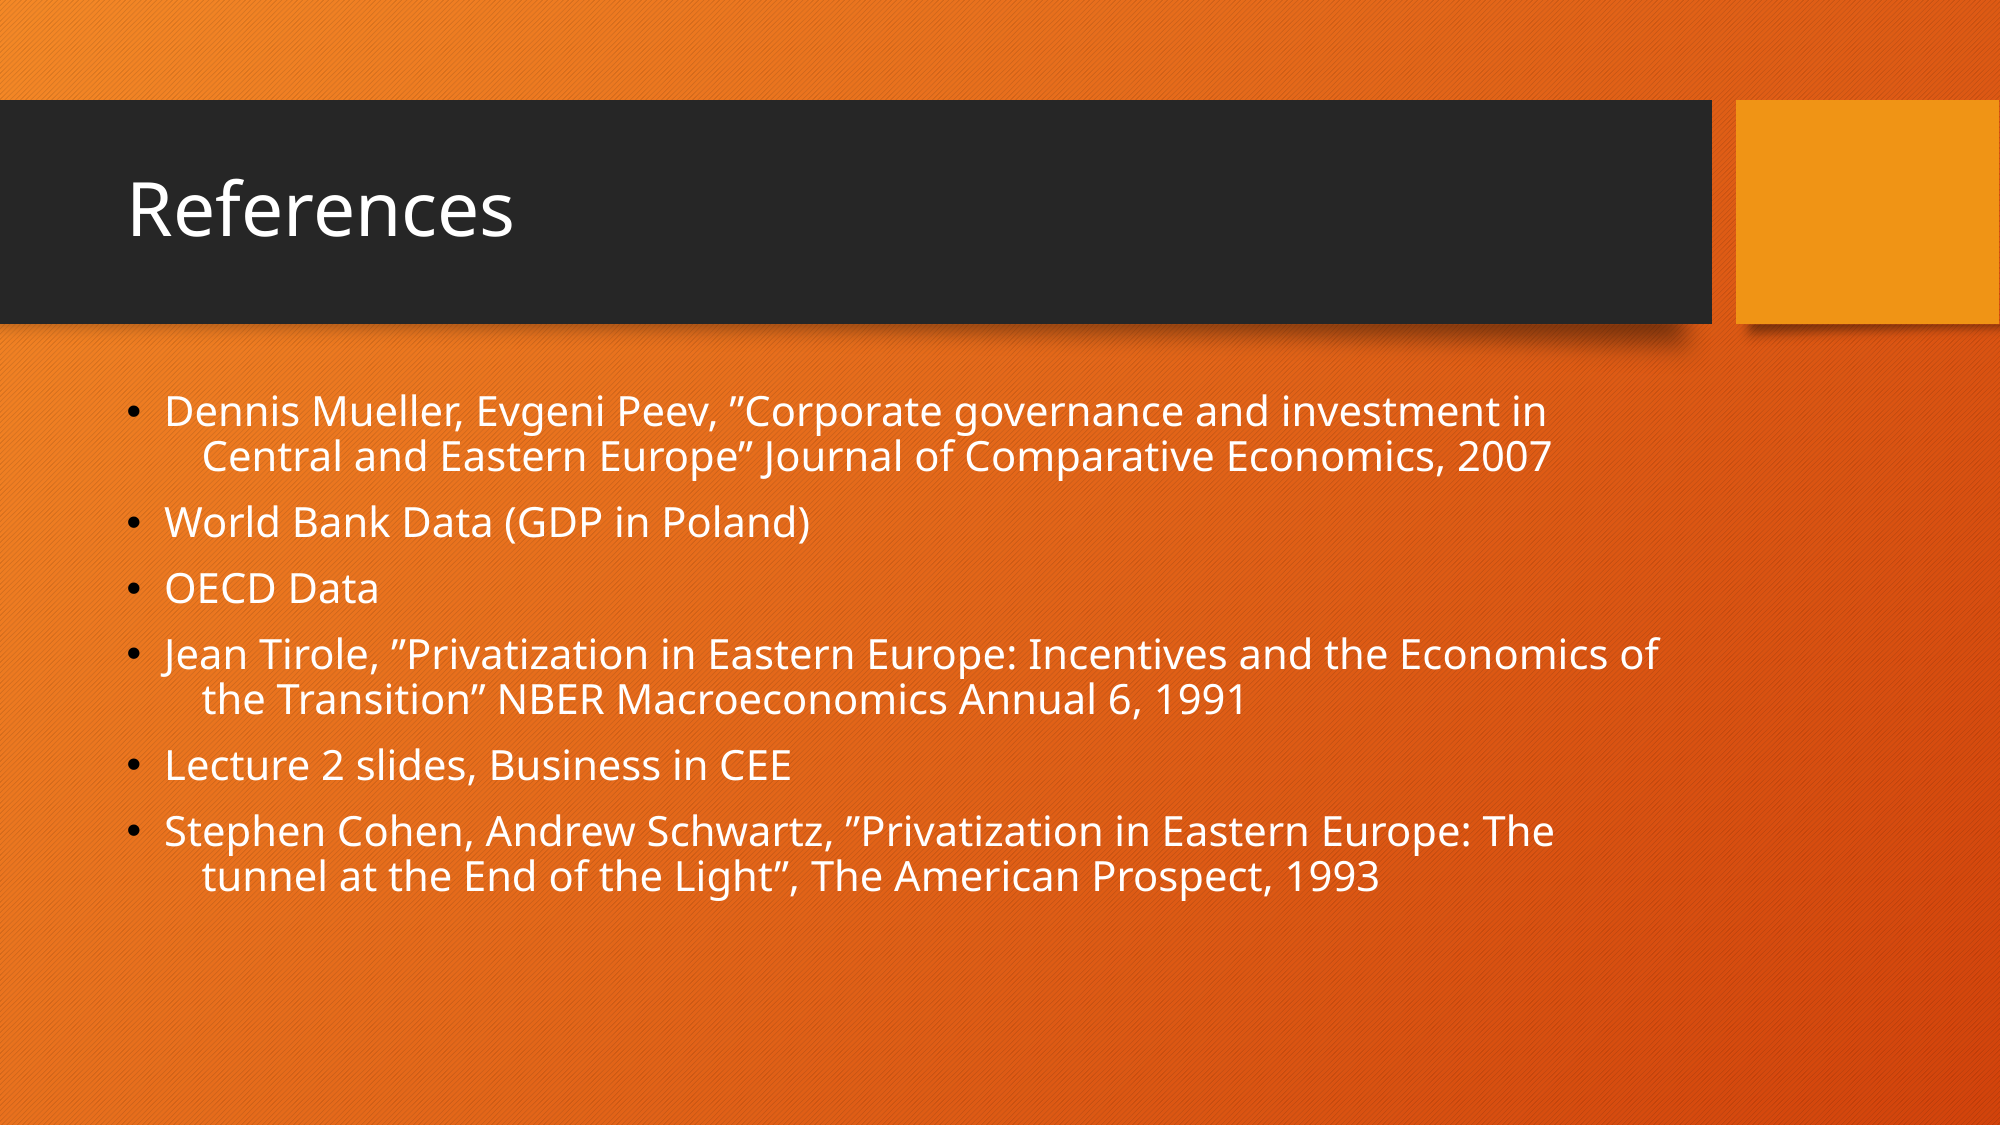

# References
Dennis Mueller, Evgeni Peev, ”Corporate governance and investment in Central and Eastern Europe” Journal of Comparative Economics, 2007
World Bank Data (GDP in Poland)
OECD Data
Jean Tirole, ”Privatization in Eastern Europe: Incentives and the Economics of the Transition” NBER Macroeconomics Annual 6, 1991
Lecture 2 slides, Business in CEE
Stephen Cohen, Andrew Schwartz, ”Privatization in Eastern Europe: The tunnel at the End of the Light”, The American Prospect, 1993